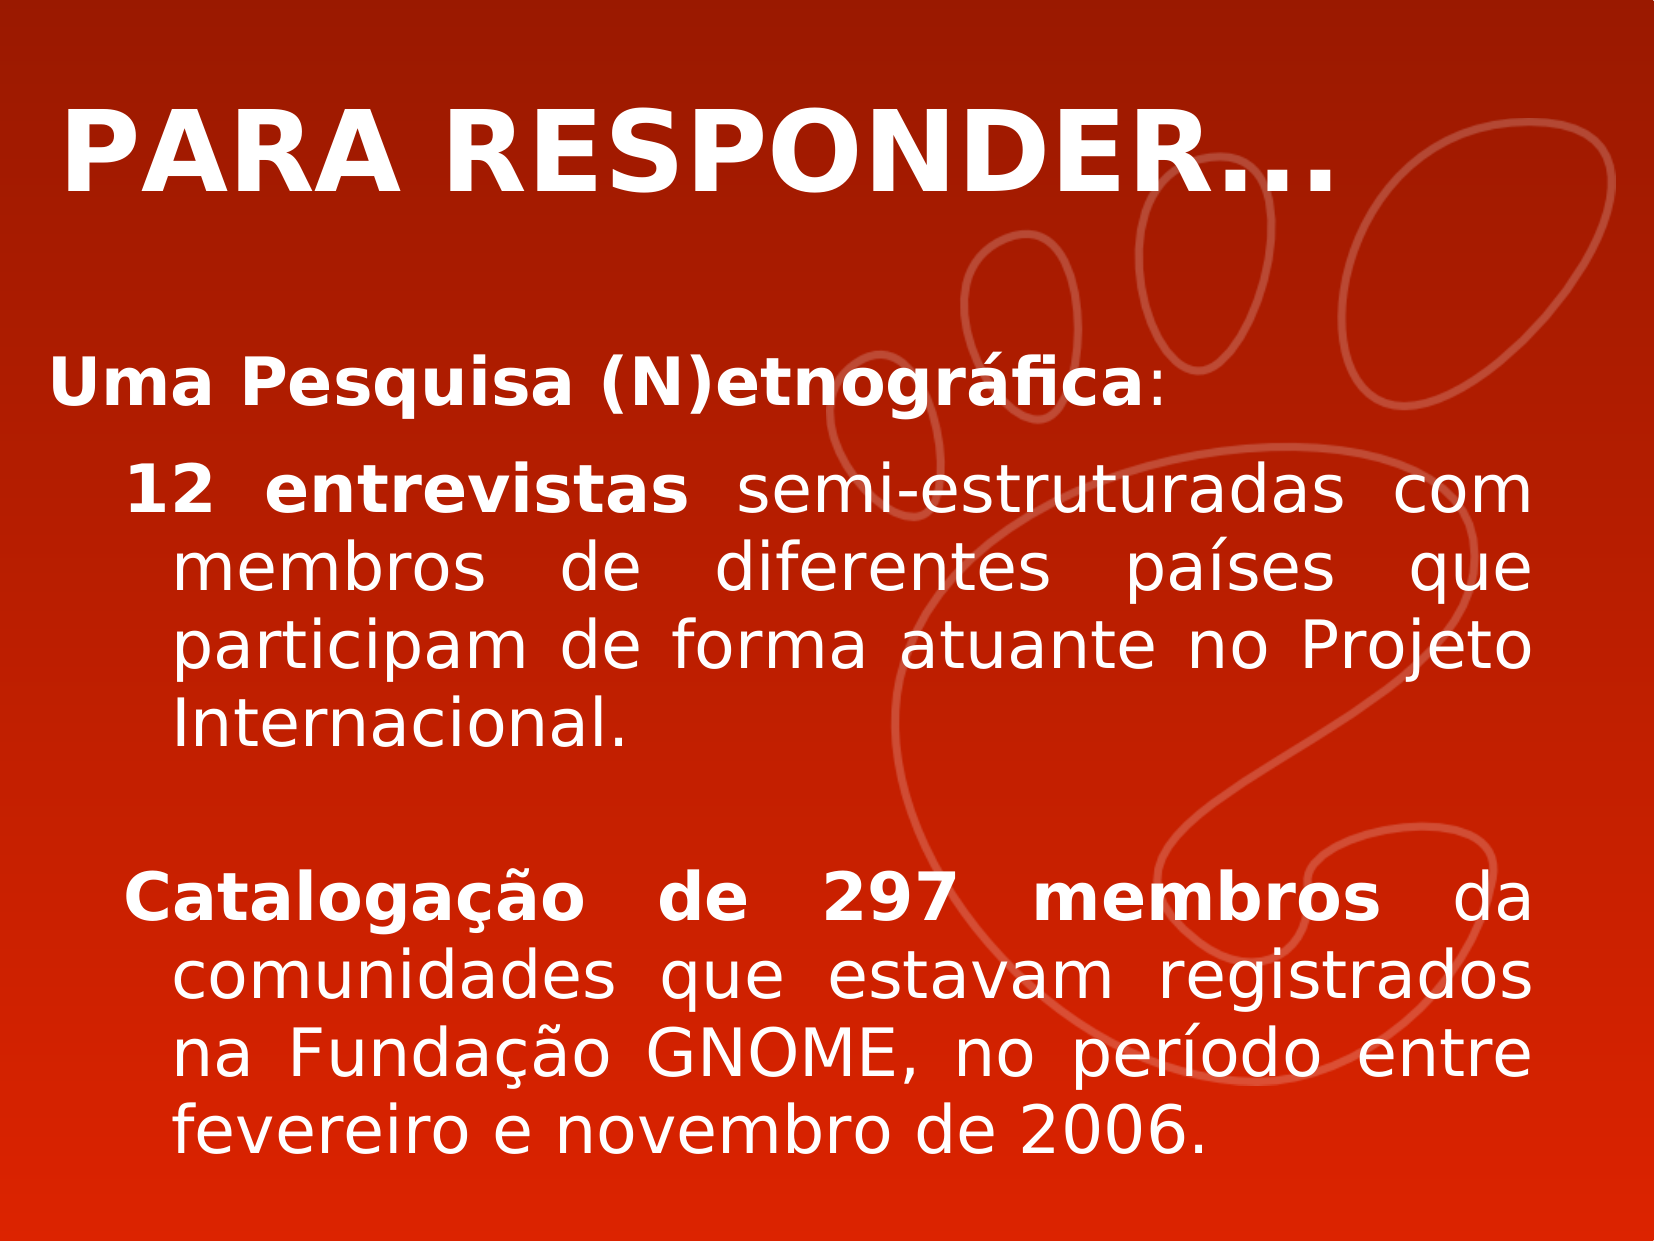

# PARA RESPONDER...
Uma Pesquisa (N)etnográfica:
12 entrevistas semi-estruturadas com membros de diferentes países que participam de forma atuante no Projeto Internacional.
Catalogação de 297 membros da comunidades que estavam registrados na Fundação GNOME, no período entre fevereiro e novembro de 2006.